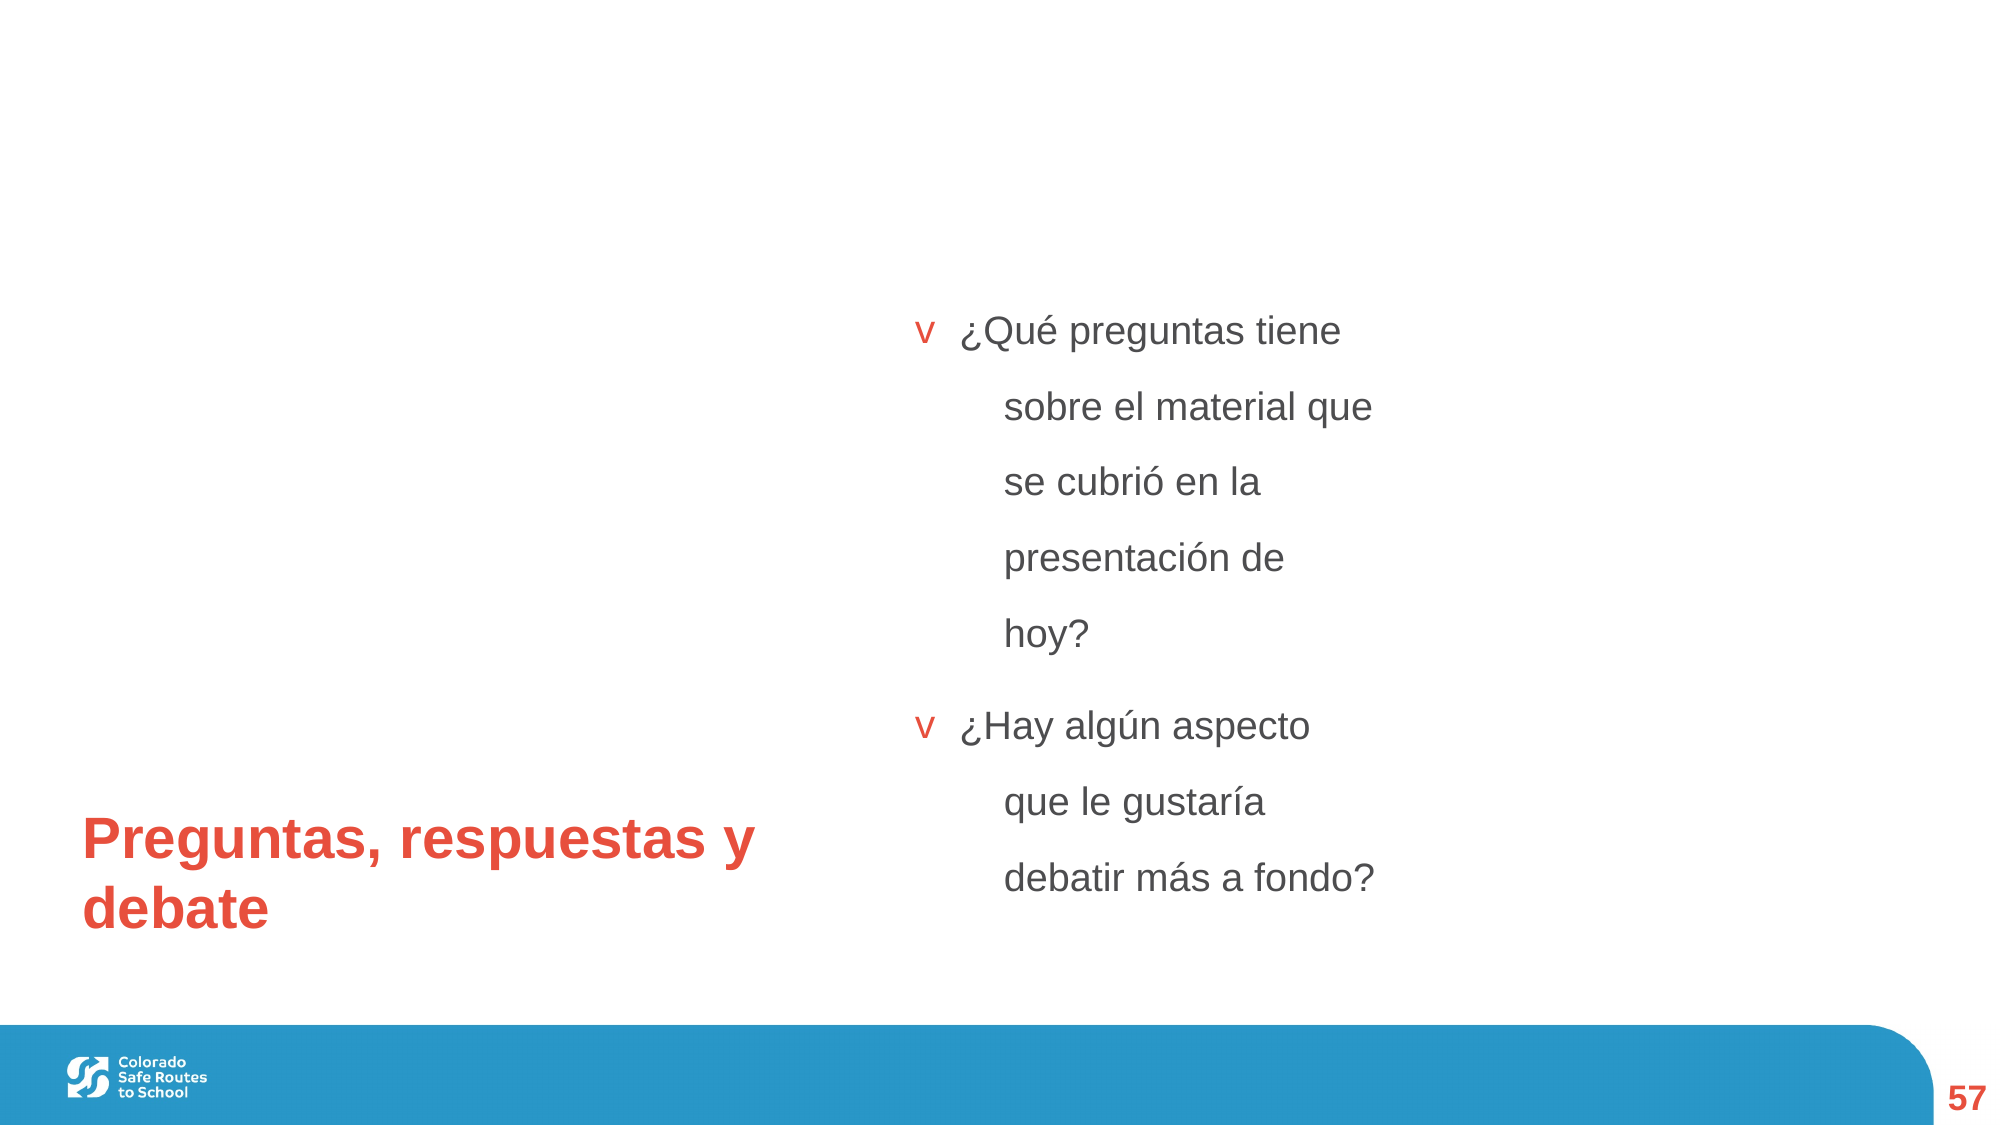

# Preguntas, respuestas y debate
¿Qué preguntas tiene sobre el material que se cubrió en la presentación de hoy?
¿Hay algún aspecto que le gustaría debatir más a fondo?
57